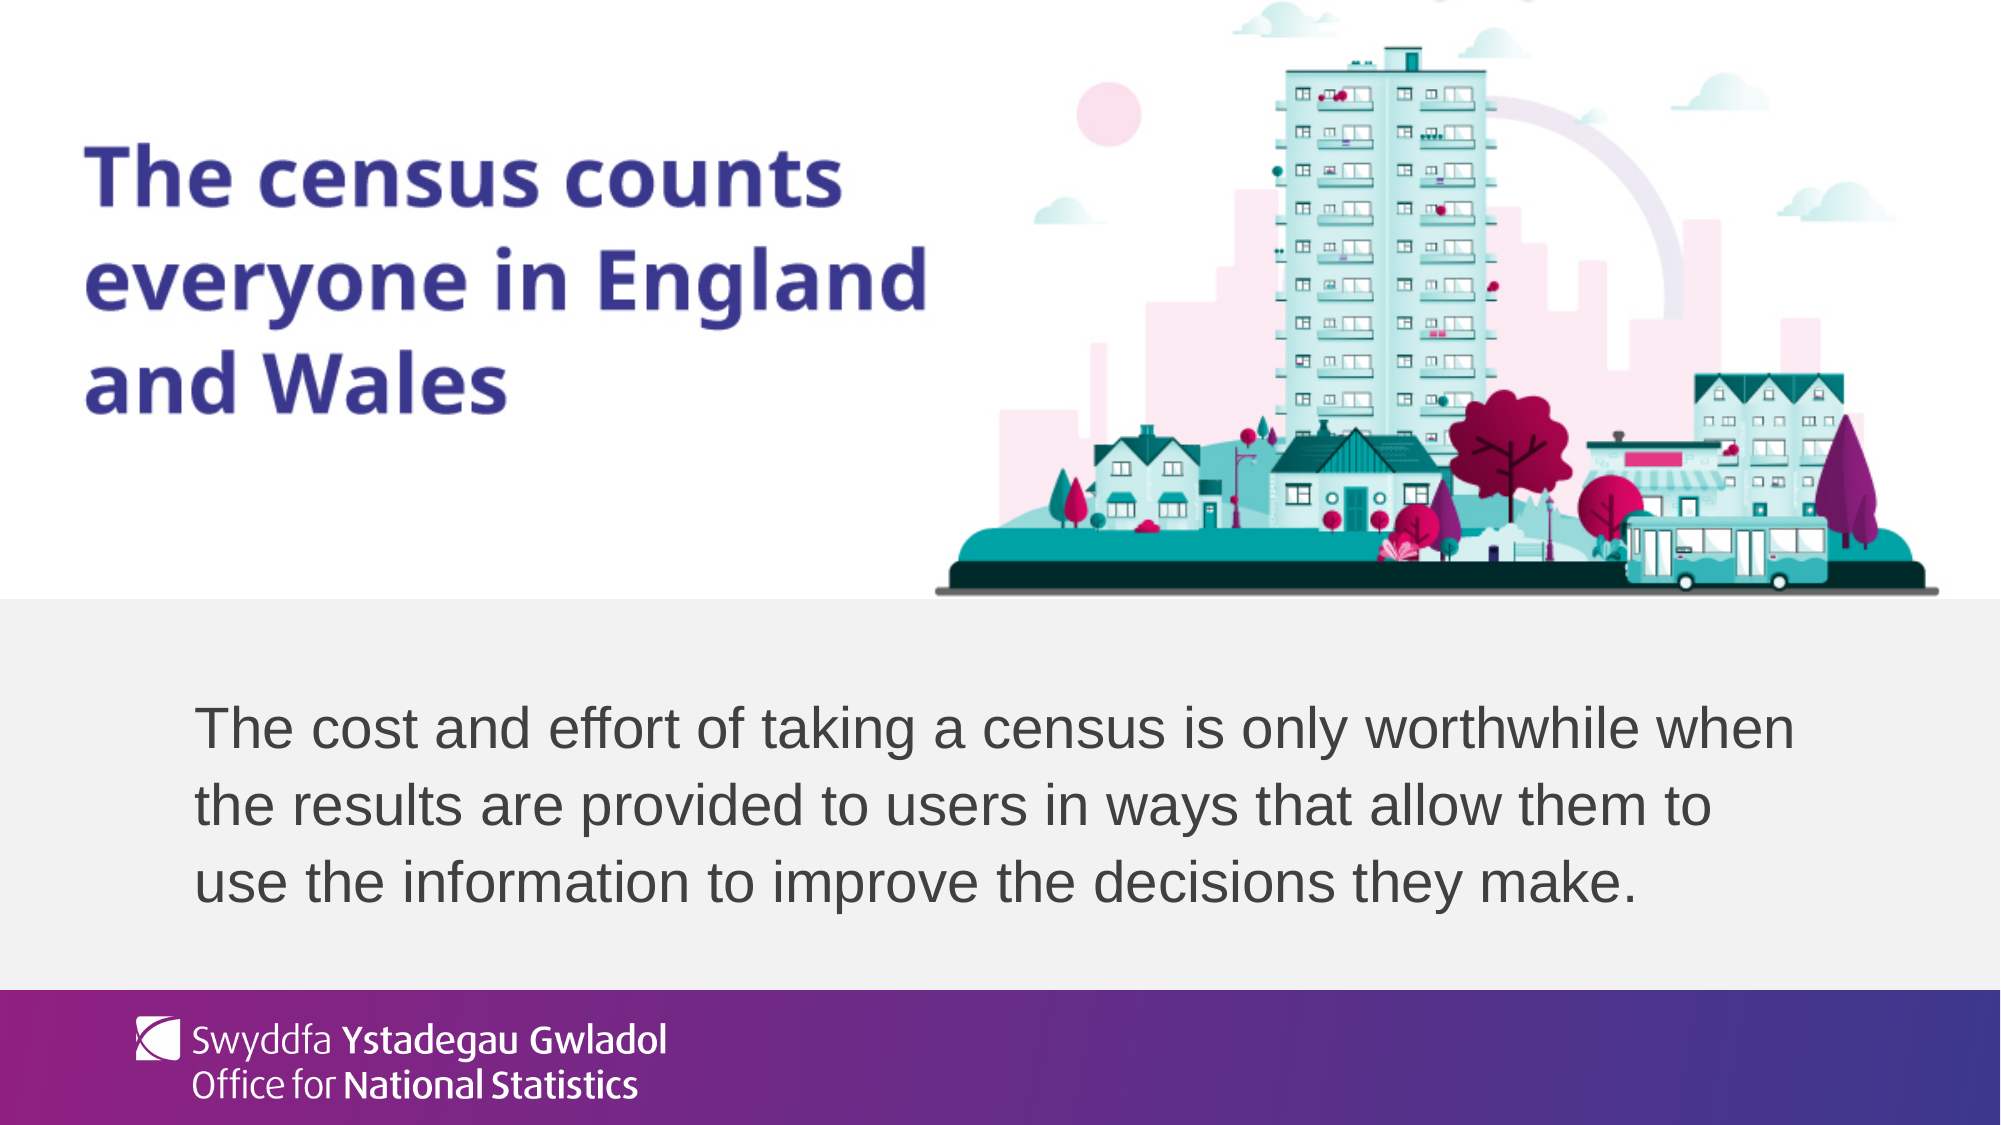

# The census counts everyone in England and Wales
The cost and effort of taking a census is only worthwhile when the results are provided to users in ways that allow them to use the information to improve the decisions they make.